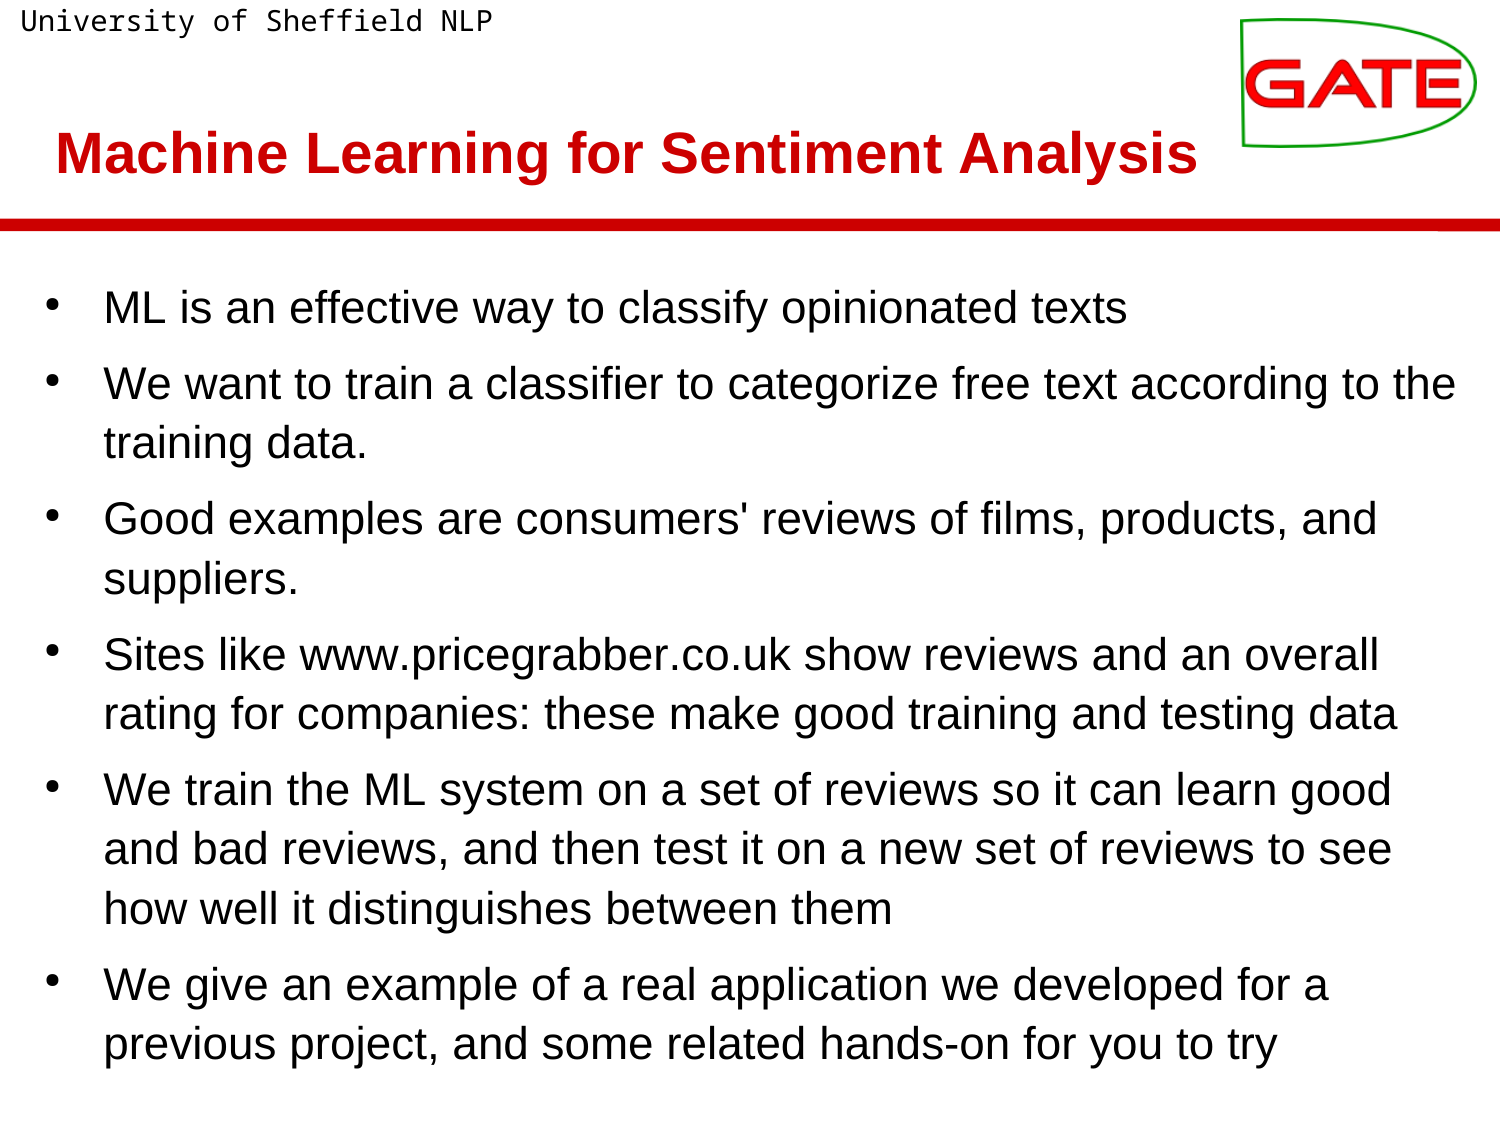

# Machine Learning for Sentiment Analysis
ML is an effective way to classify opinionated texts
We want to train a classifier to categorize free text according to the training data.
Good examples are consumers' reviews of films, products, and suppliers.
Sites like www.pricegrabber.co.uk show reviews and an overall rating for companies: these make good training and testing data
We train the ML system on a set of reviews so it can learn good and bad reviews, and then test it on a new set of reviews to see how well it distinguishes between them
We give an example of a real application we developed for a previous project, and some related hands-on for you to try